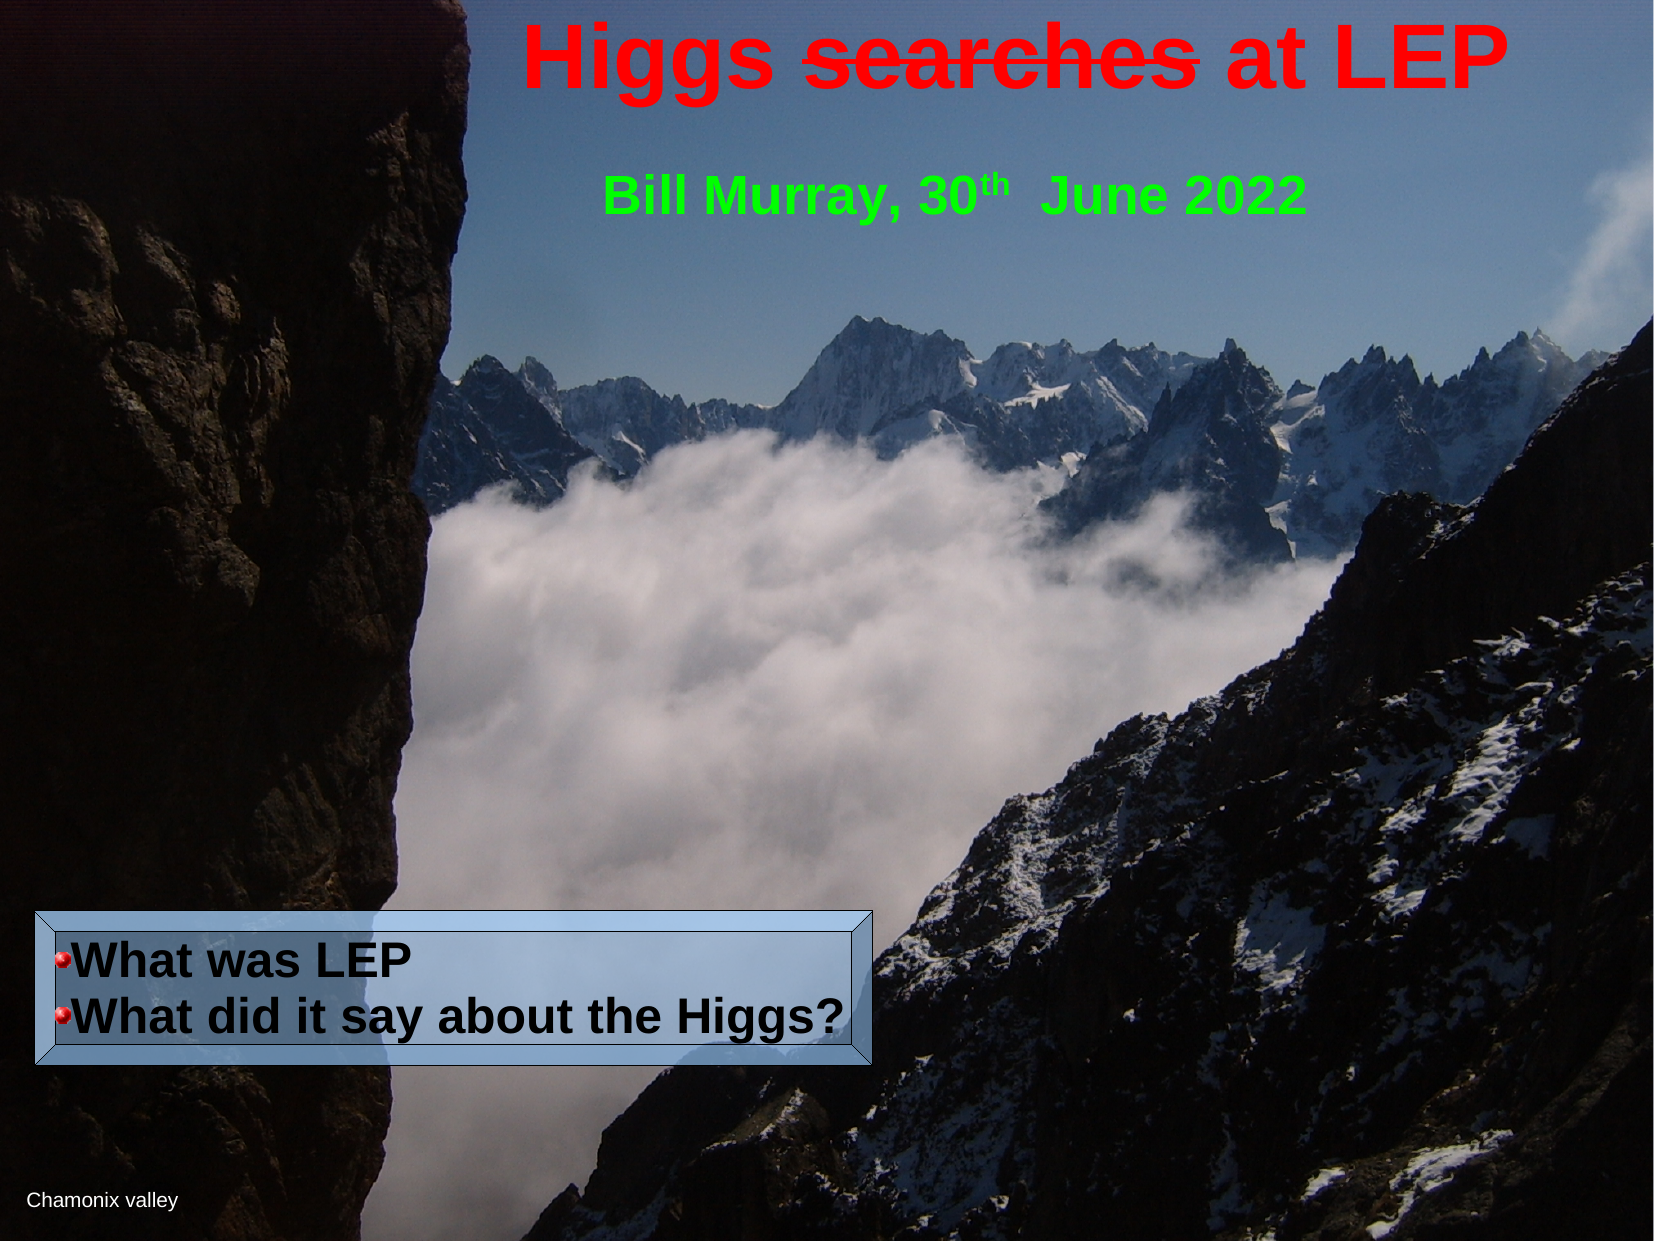

# Higgs searches at LEP
Bill Murray, 30th June 2022
What was LEP
What did it say about the Higgs?
Chamonix valley